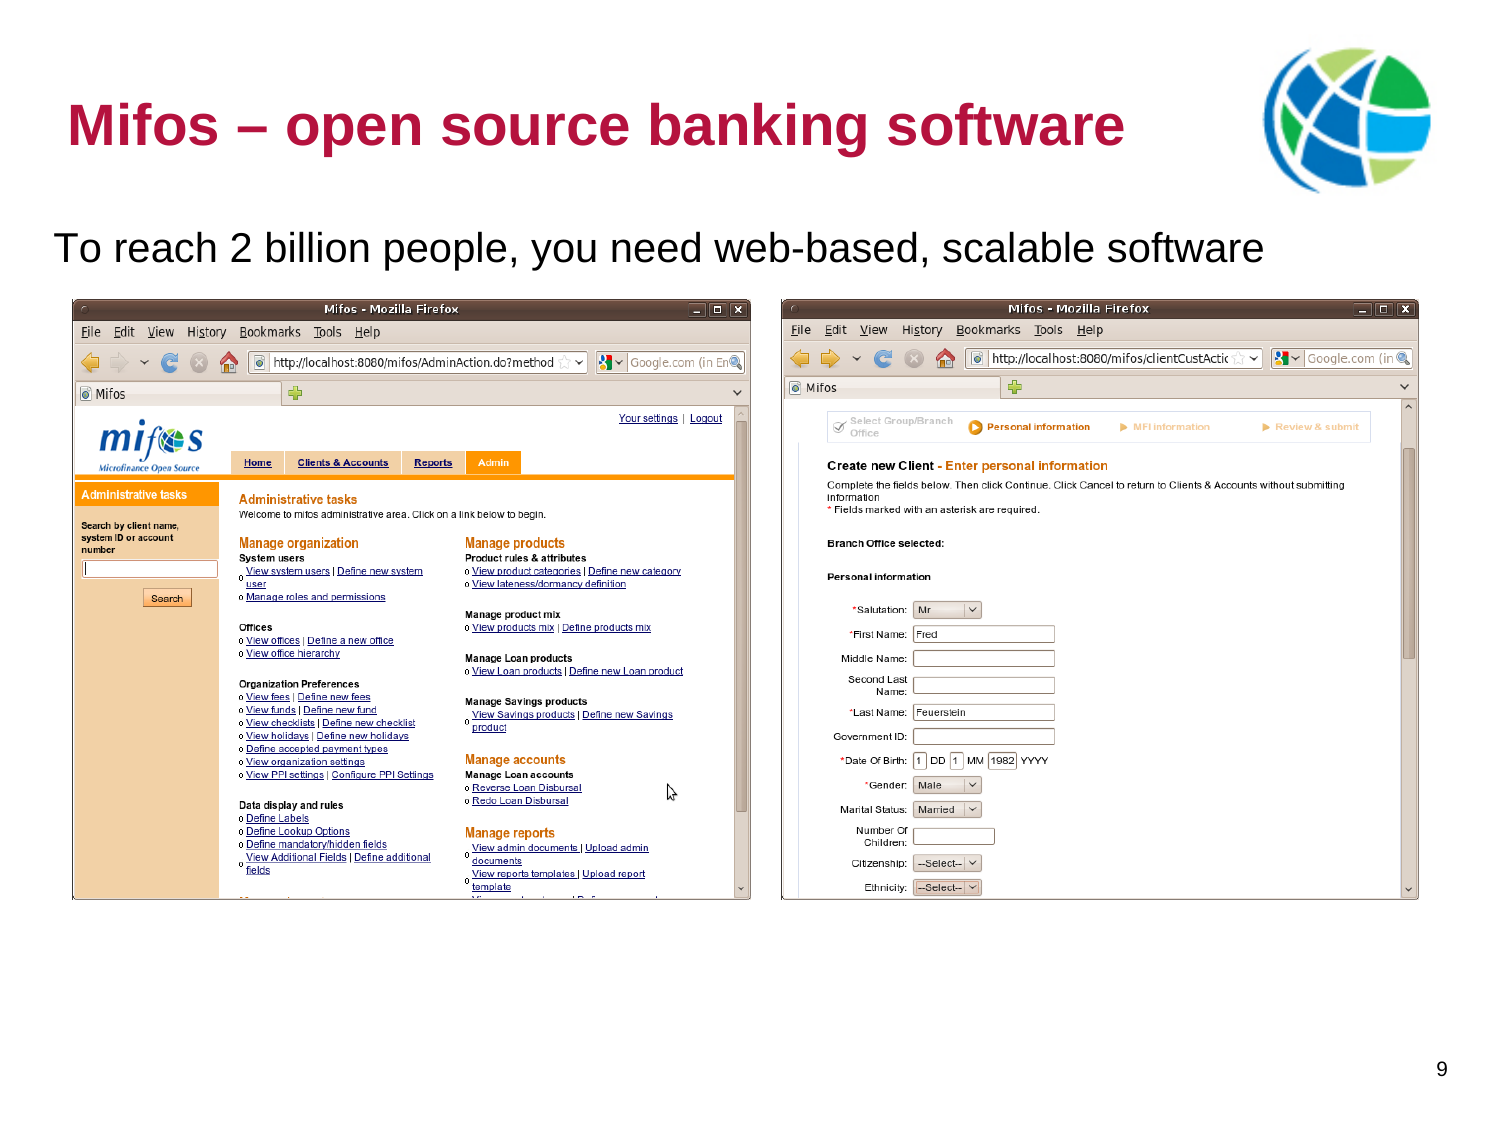

# Mifos – open source banking software
To reach 2 billion people, you need web-based, scalable software
9